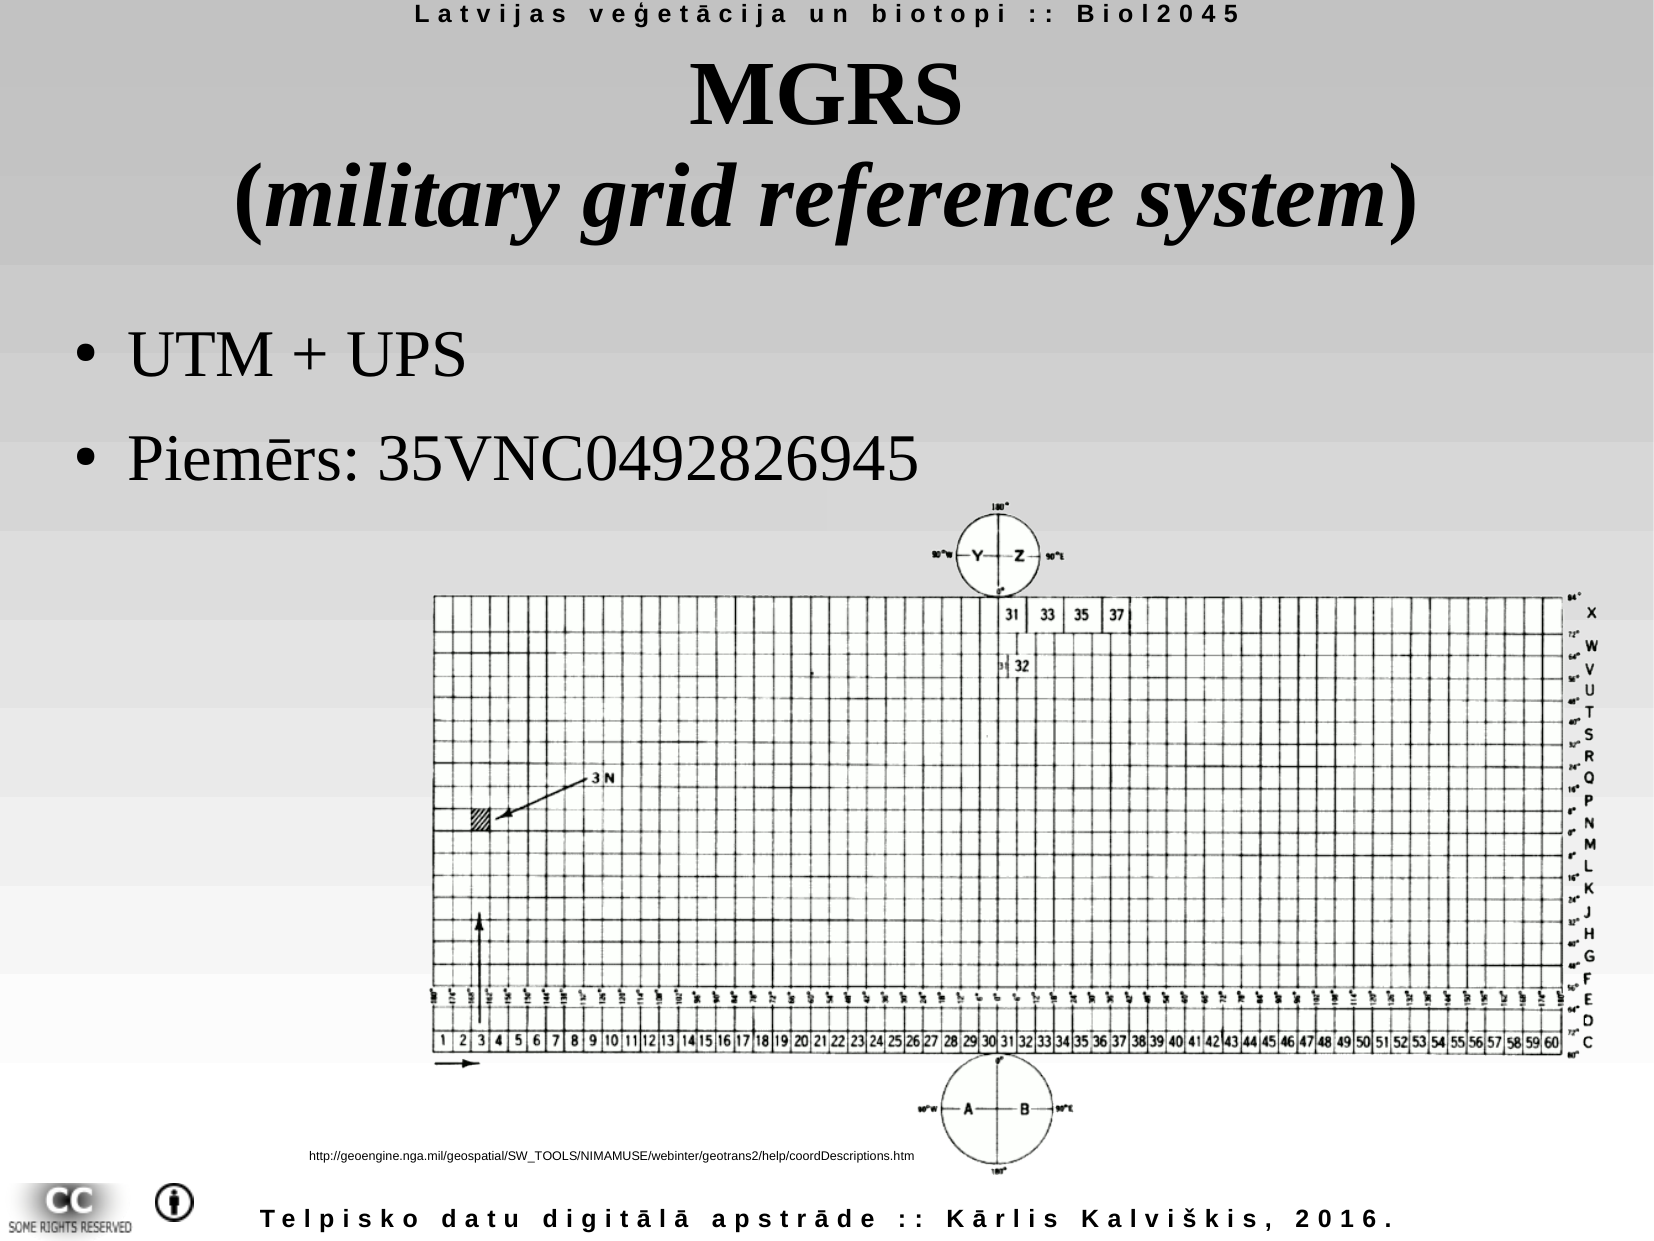

# MGRS (military grid reference system)
UTM + UPS
Piemērs: 35VNC0492826945
http://geoengine.nga.mil/geospatial/SW_TOOLS/NIMAMUSE/webinter/geotrans2/help/coordDescriptions.htm